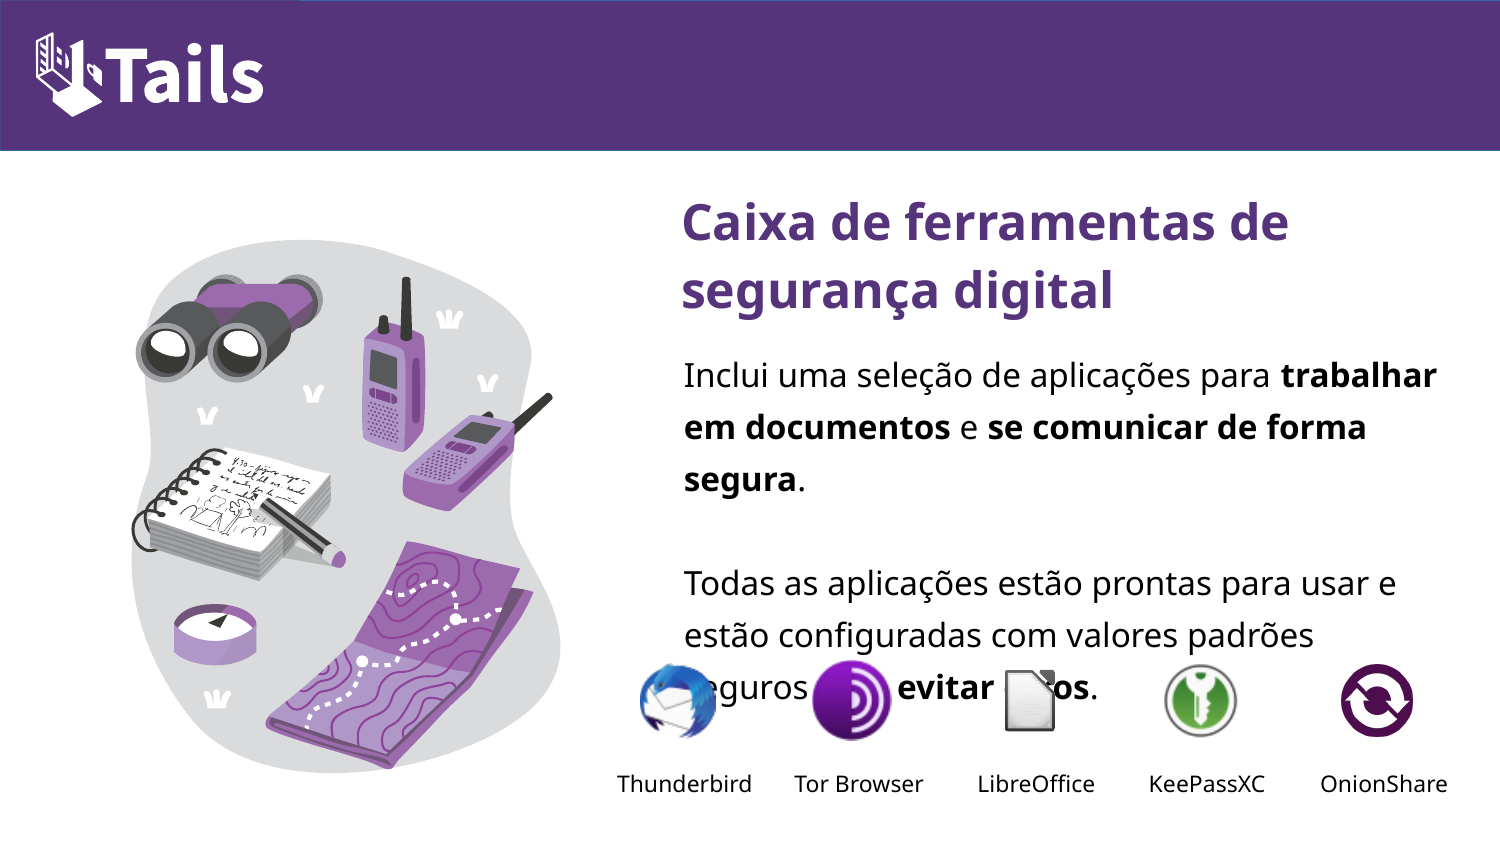

# Caixa de ferramentas de segurança digital
Inclui uma seleção de aplicações para trabalhar em documentos e se comunicar de forma segura.
Todas as aplicações estão prontas para usar e estão configuradas com valores padrões seguros para evitar erros.
Thunderbird
Tor Browser
LibreOffice
KeePassXC
OnionShare